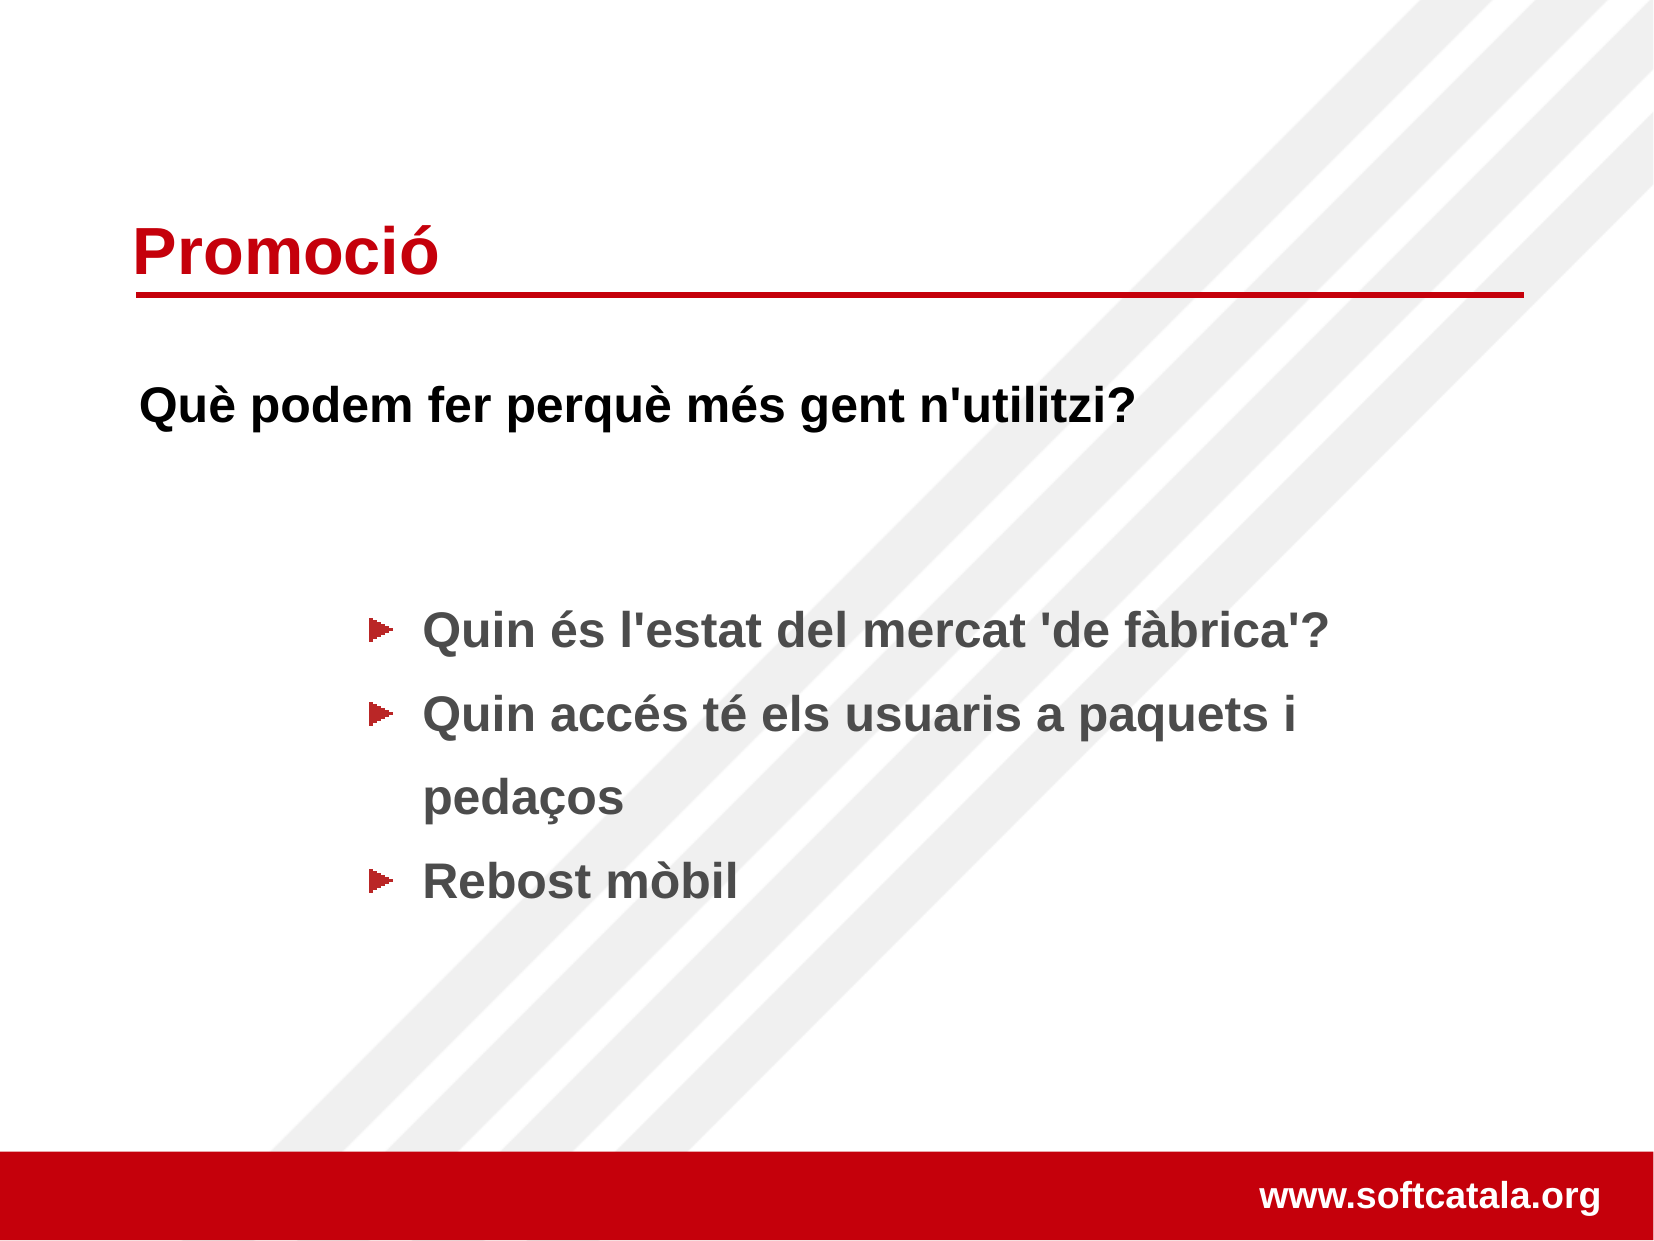

Promoció
Què podem fer perquè més gent n'utilitzi?
Quin és l'estat del mercat 'de fàbrica'?
Quin accés té els usuaris a paquets i pedaços
Rebost mòbil
 www.softcatala.org